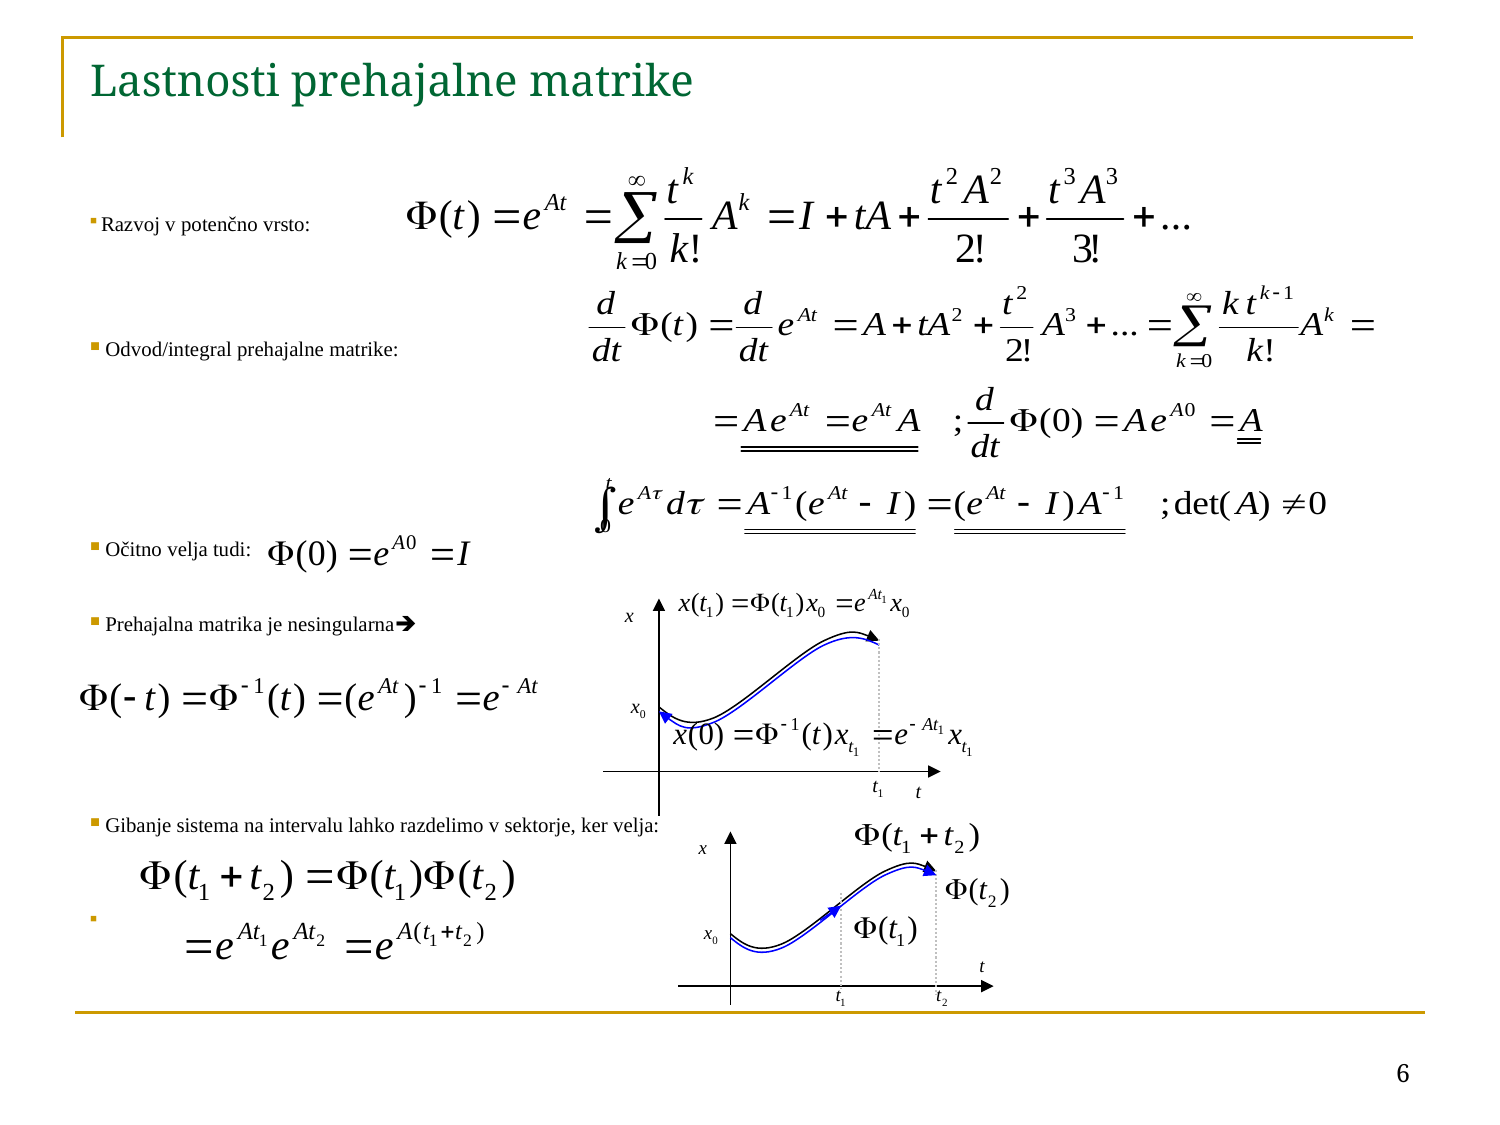

Lastnosti prehajalne matrike
# Razvoj v potenčno vrsto:
 Odvod/integral prehajalne matrike:
 Očitno velja tudi:
 Prehajalna matrika je nesingularna
 Gibanje sistema na intervalu lahko razdelimo v sektorje, ker velja: